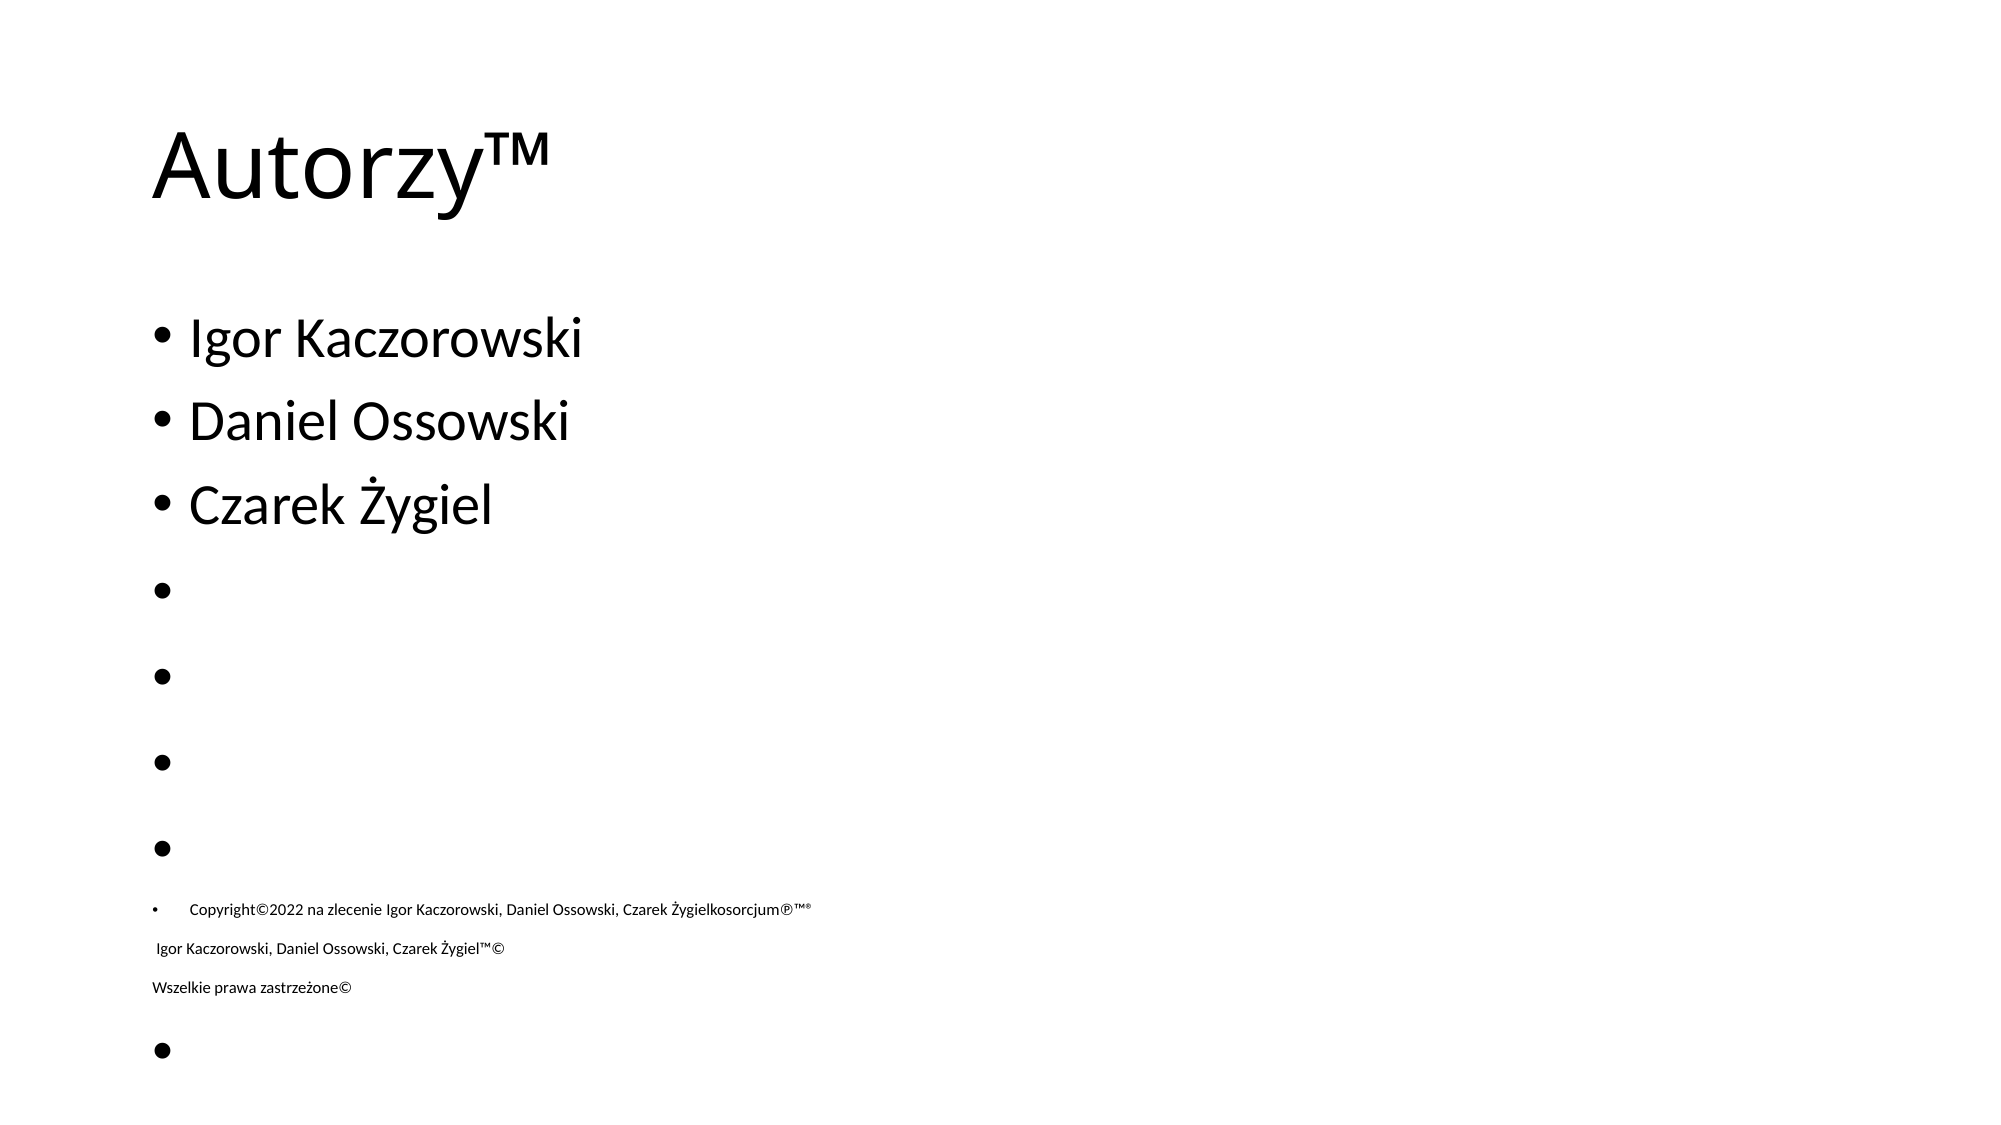

# Autorzy™
Igor Kaczorowski
Daniel Ossowski
Czarek Żygiel
Copyright©2022 na zlecenie Igor Kaczorowski, Daniel Ossowski, Czarek Żygielkosorcjum℗™®
 Igor Kaczorowski, Daniel Ossowski, Czarek Żygiel™©
Wszelkie prawa zastrzeżone©